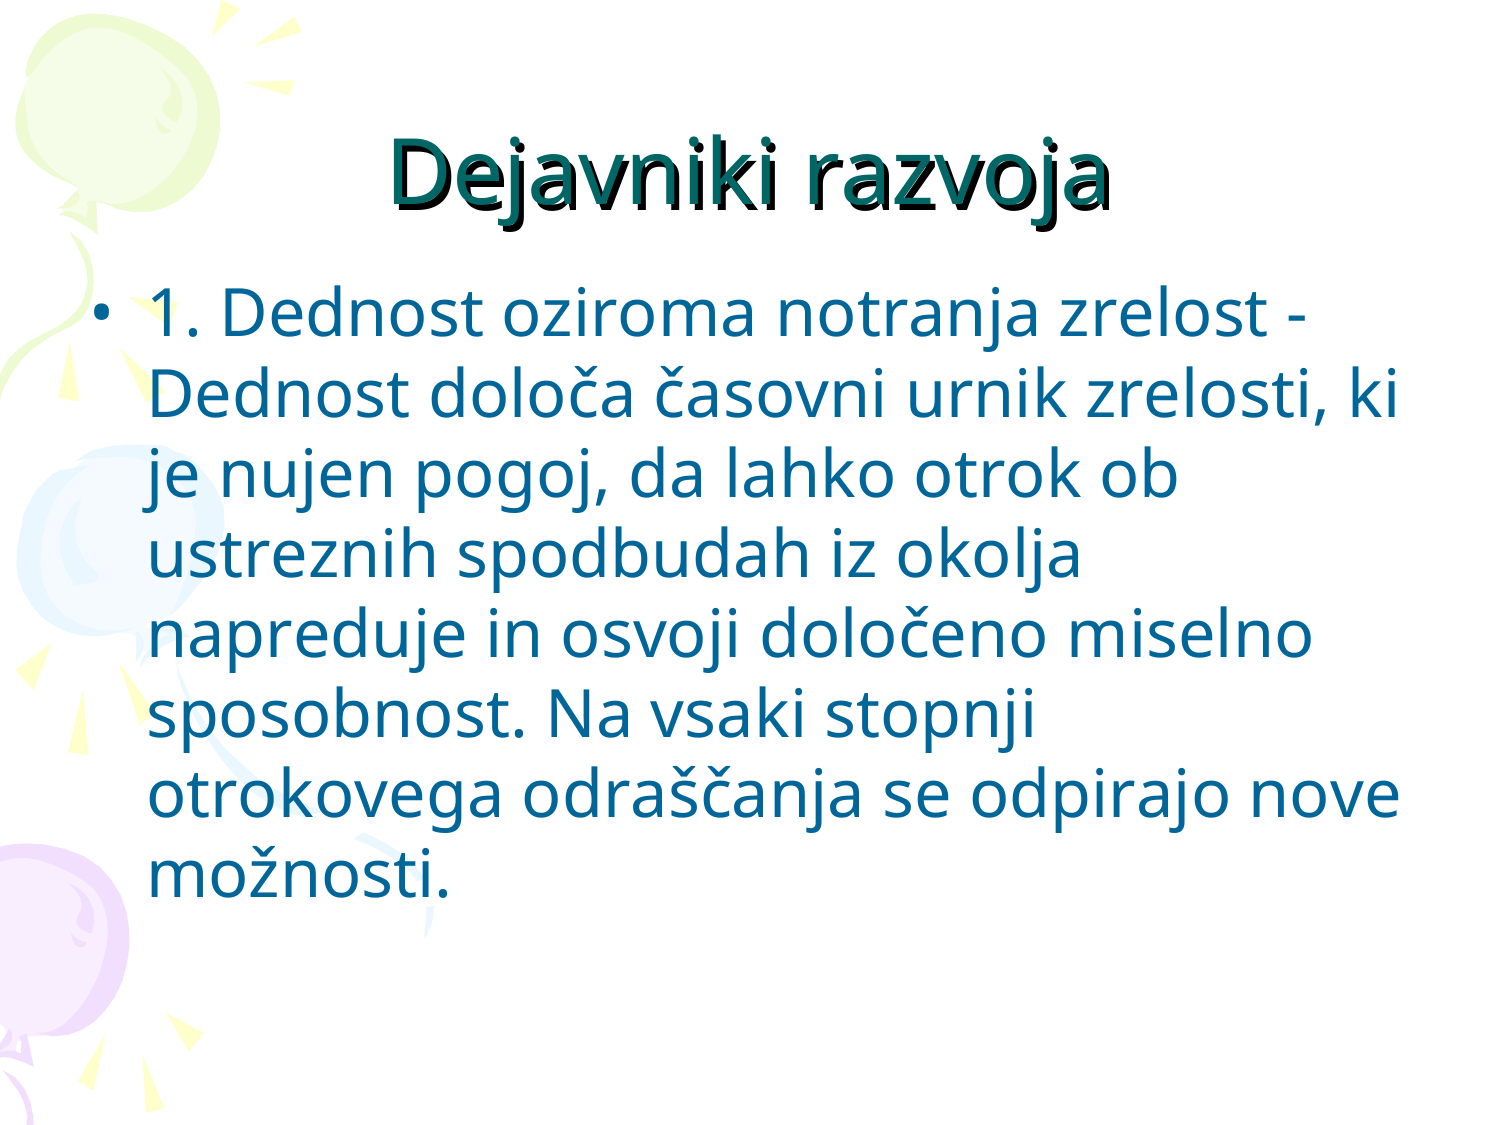

# Dejavniki razvoja
1. Dednost oziroma notranja zrelost - Dednost določa časovni urnik zrelosti, ki je nujen pogoj, da lahko otrok ob ustreznih spodbudah iz okolja napreduje in osvoji določeno miselno sposobnost. Na vsaki stopnji otrokovega odraščanja se odpirajo nove možnosti.